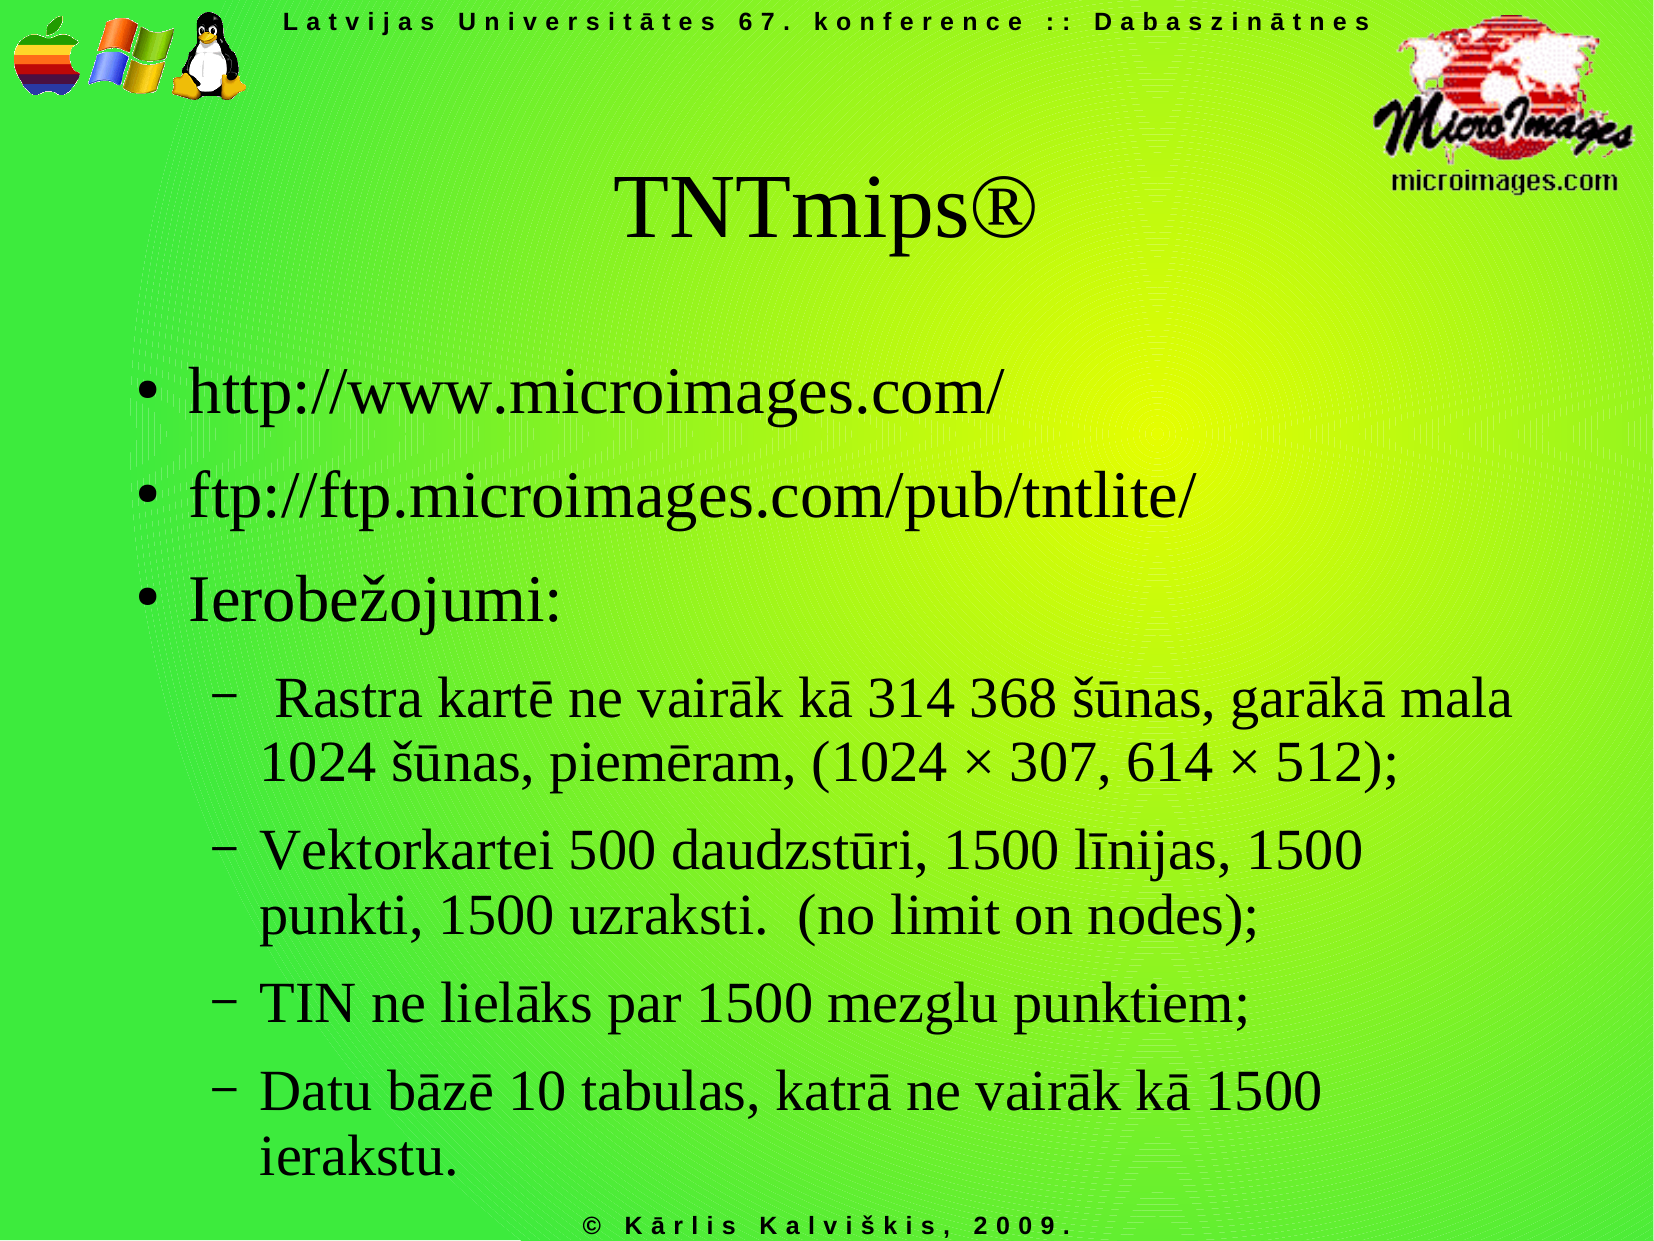

# TNTmips®
http://www.microimages.com/
ftp://ftp.microimages.com/pub/tntlite/
Ierobežojumi:
 Rastra kartē ne vairāk kā 314 368 šūnas, garākā mala 1024 šūnas, piemēram, (1024 × 307, 614 × 512);
Vektorkartei 500 daudzstūri, 1500 līnijas, 1500 punkti, 1500 uzraksti. (no limit on nodes);
TIN ne lielāks par 1500 mezglu punktiem;
Datu bāzē 10 tabulas, katrā ne vairāk kā 1500 ierakstu.